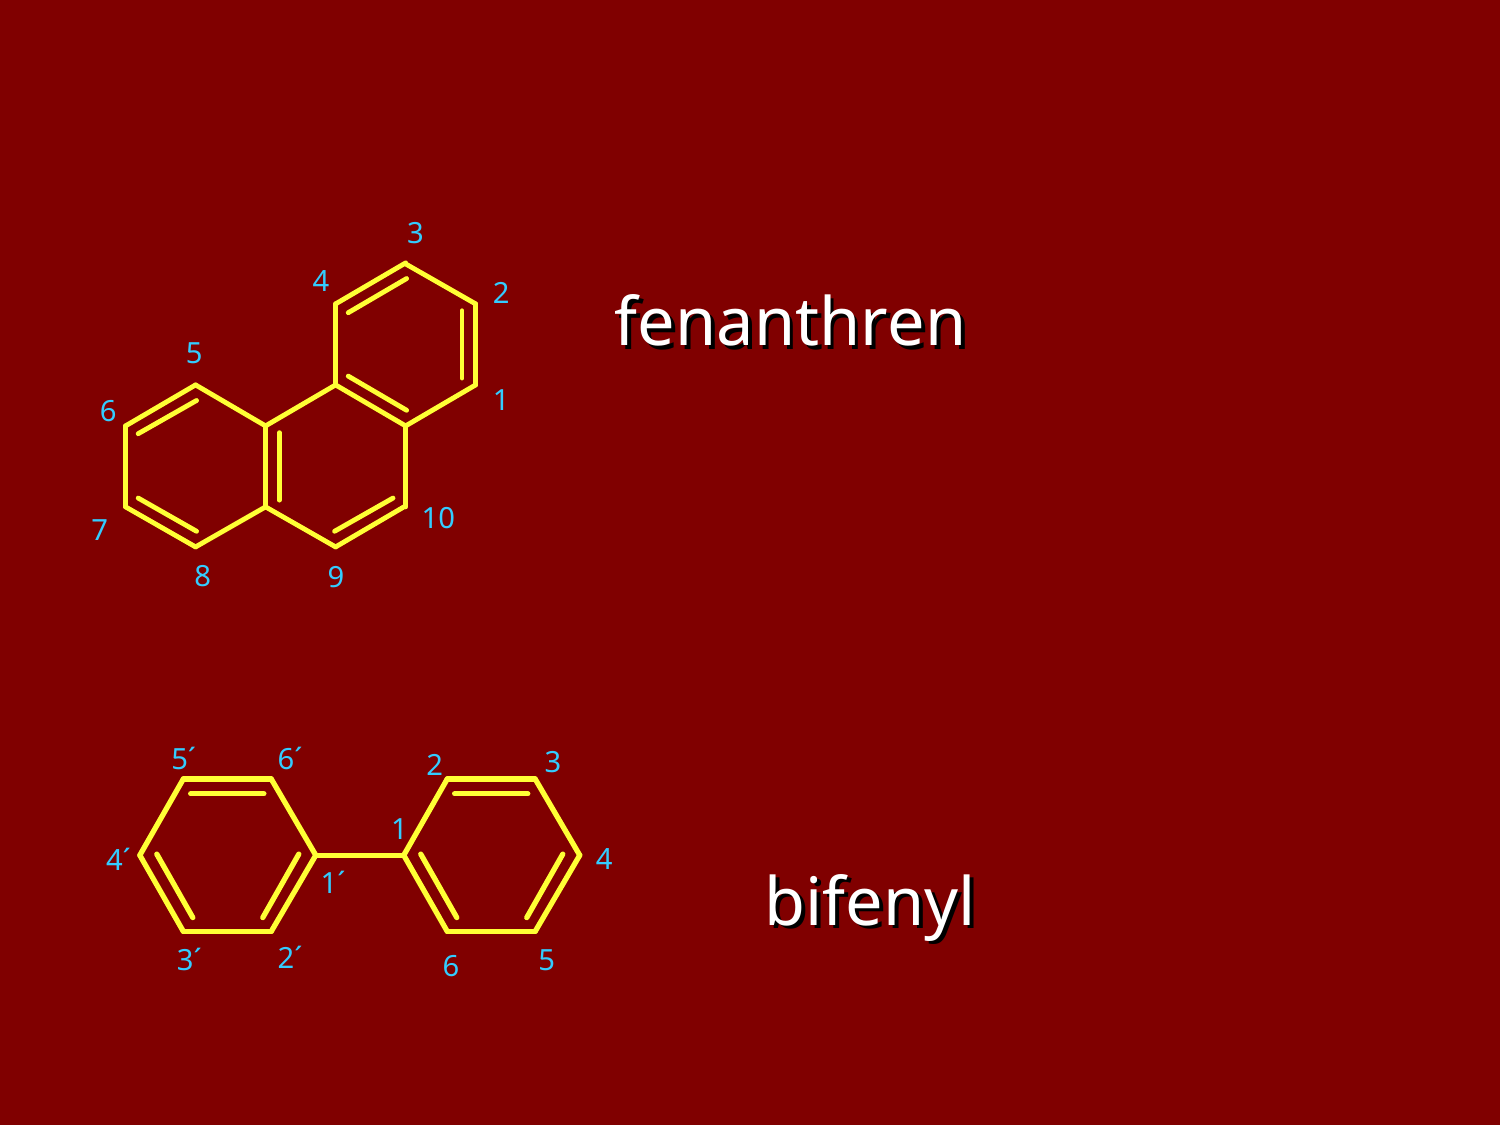

#
 		fenanthren
						bifenyl
3
4
2
5
1
6
10
7
8
9
5´
6´
3
2
1
4
4´
1´
2´
3´
5
6